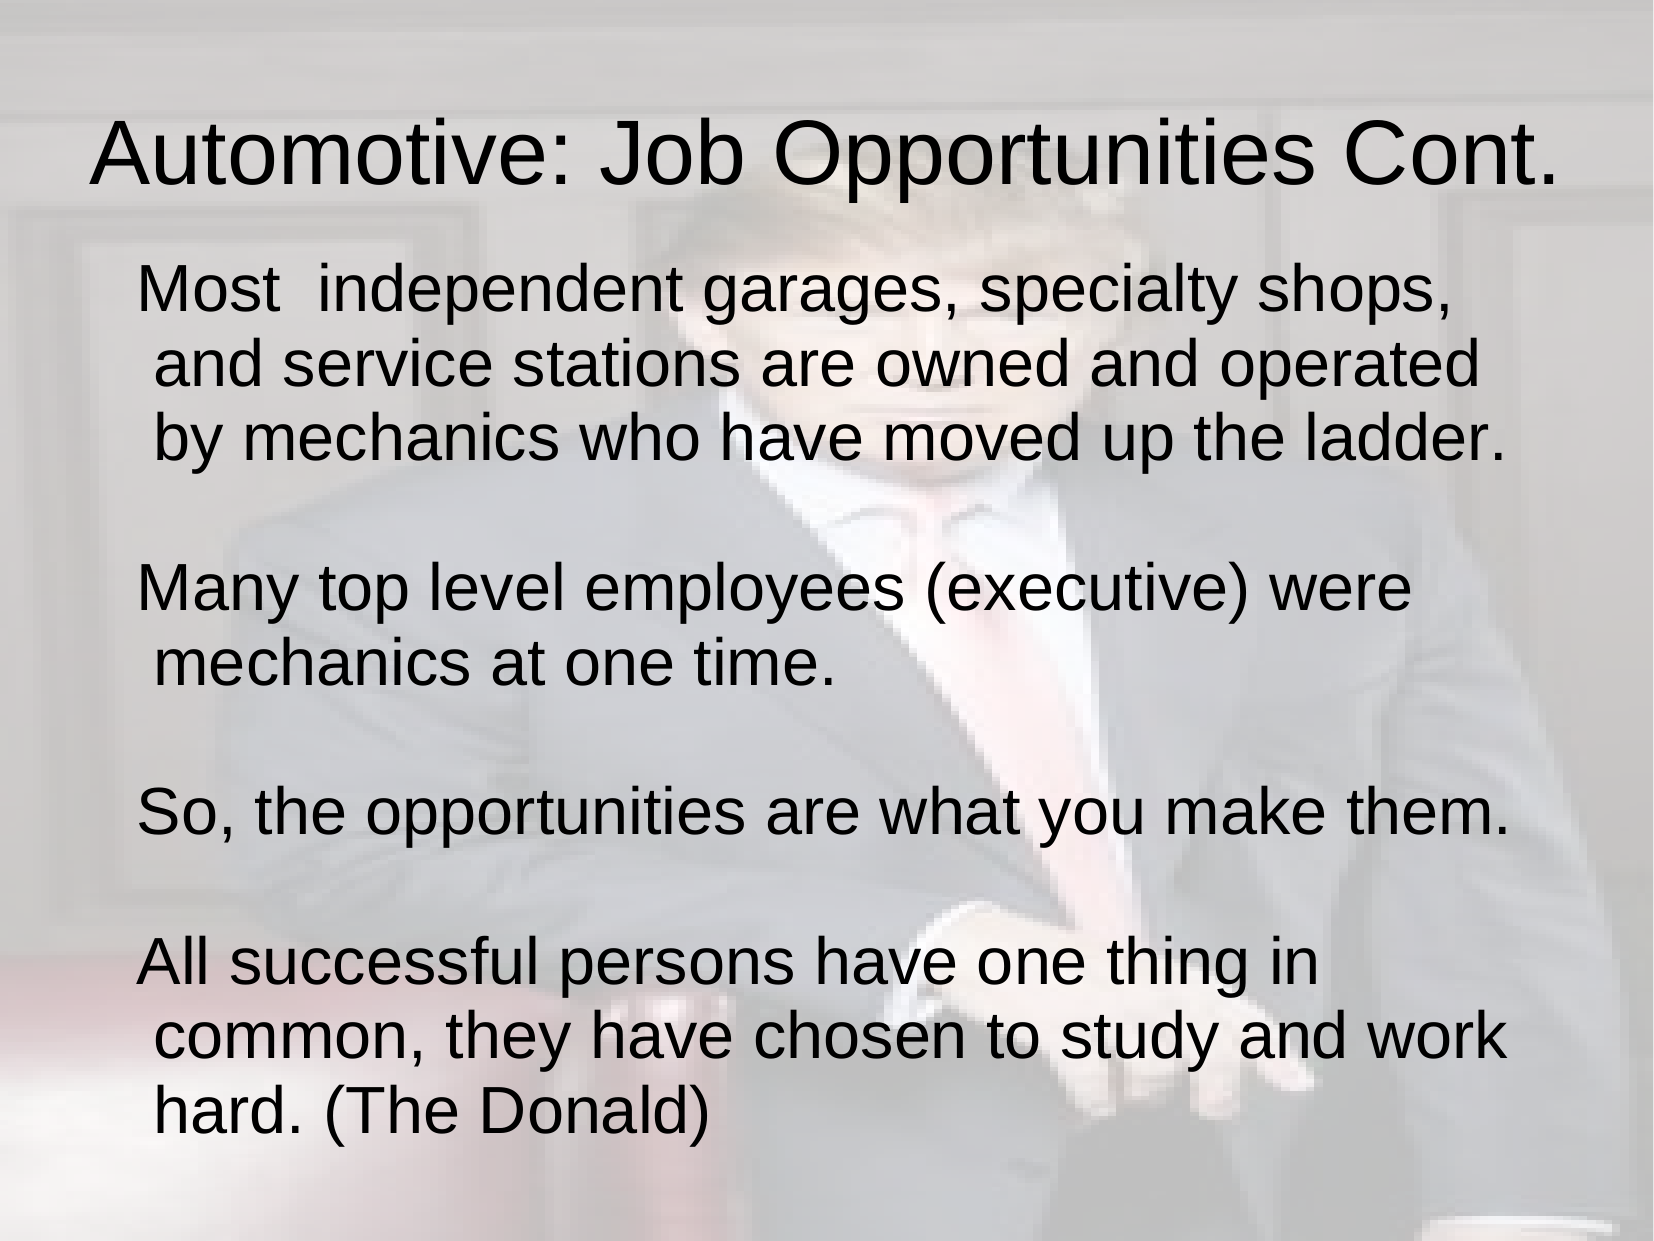

# Automotive: Job Opportunities Cont.
 Most independent garages, specialty shops, and service stations are owned and operated by mechanics who have moved up the ladder.
 Many top level employees (executive) were mechanics at one time.
 So, the opportunities are what you make them.
 All successful persons have one thing in common, they have chosen to study and work hard. (The Donald)